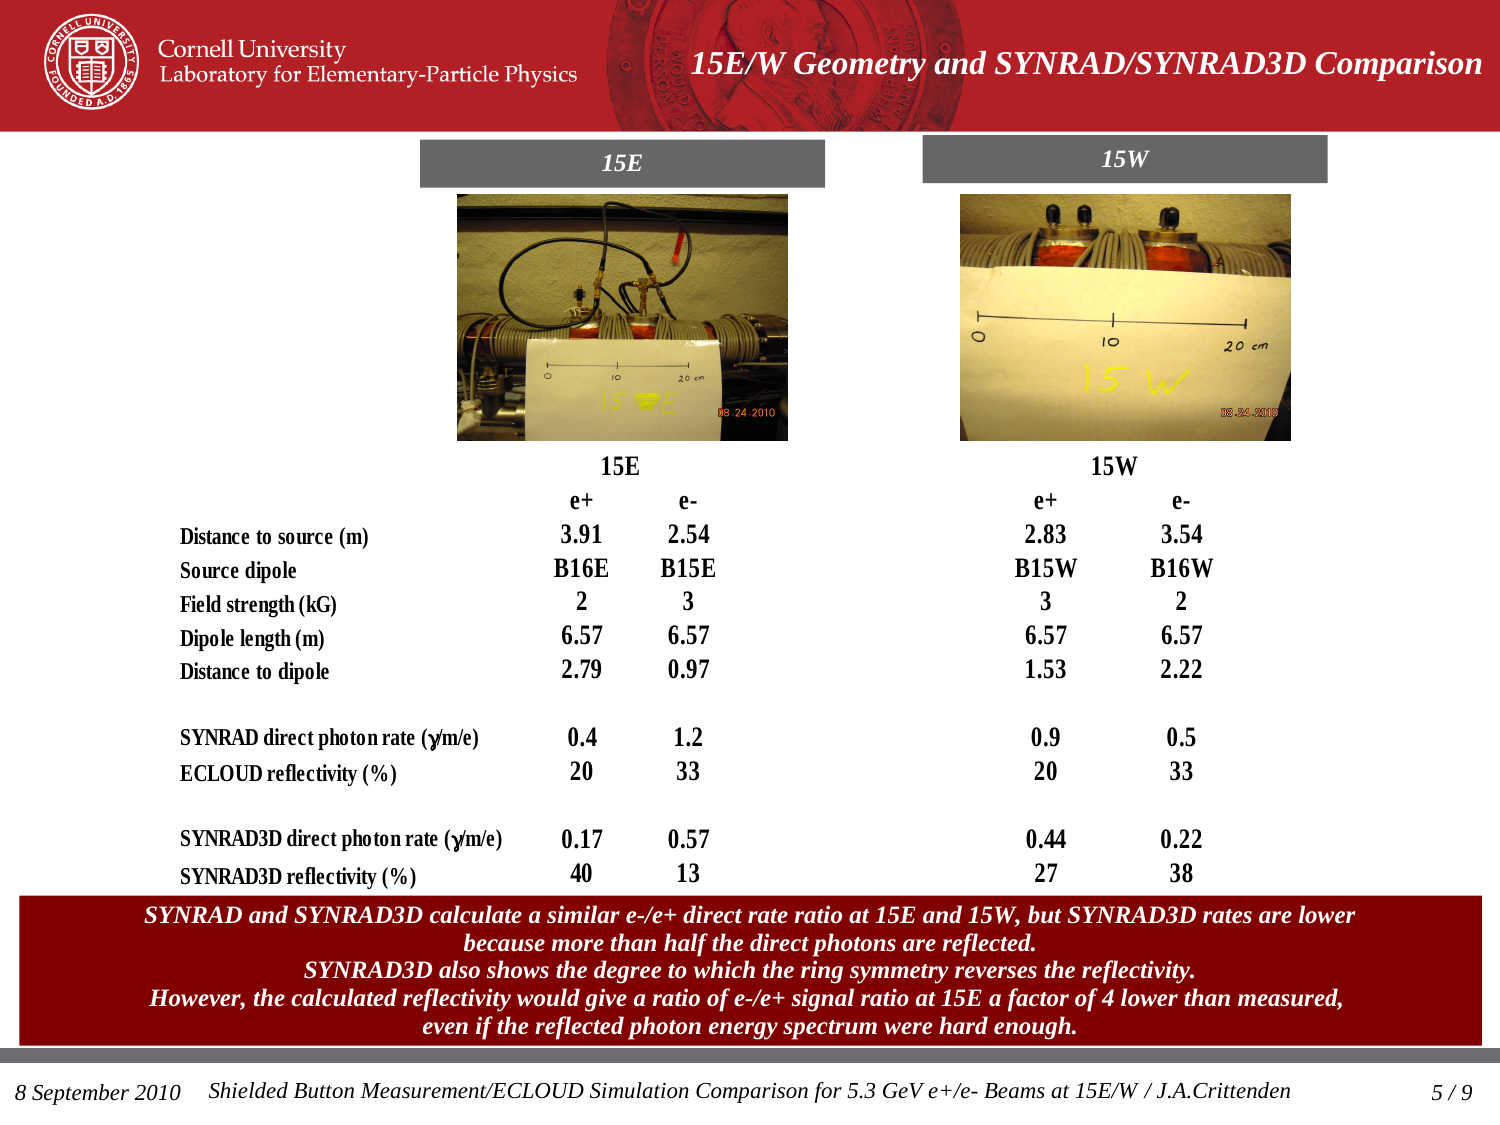

15E/W Geometry and SYNRAD/SYNRAD3D Comparison
15W
15E
SYNRAD and SYNRAD3D calculate a similar e-/e+ direct rate ratio at 15E and 15W, but SYNRAD3D rates are lower
because more than half the direct photons are reflected.
SYNRAD3D also shows the degree to which the ring symmetry reverses the reflectivity.
However, the calculated reflectivity would give a ratio of e-/e+ signal ratio at 15E a factor of 4 lower than measured,
even if the reflected photon energy spectrum were hard enough.